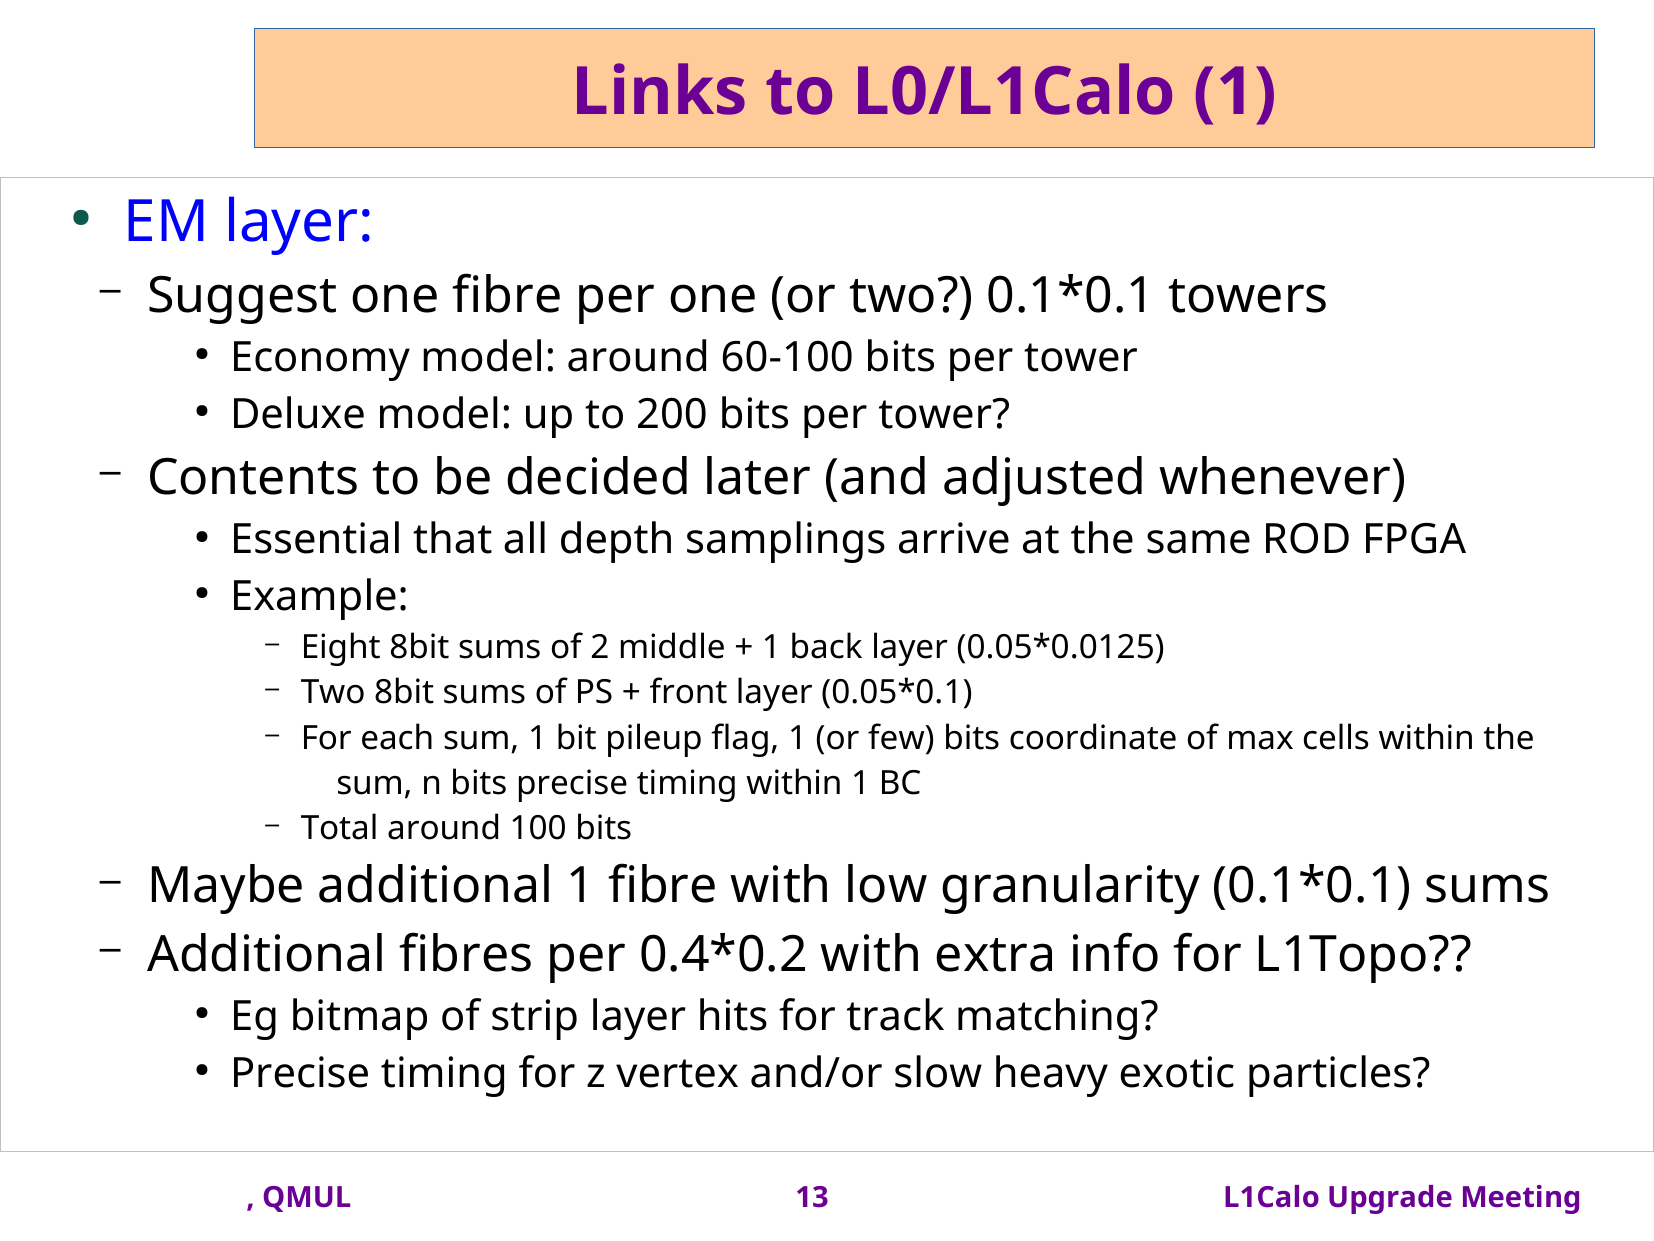

# Links to L0/L1Calo (1)
EM layer:
Suggest one fibre per one (or two?) 0.1*0.1 towers
Economy model: around 60-100 bits per tower
Deluxe model: up to 200 bits per tower?
Contents to be decided later (and adjusted whenever)
Essential that all depth samplings arrive at the same ROD FPGA
Example:
Eight 8bit sums of 2 middle + 1 back layer (0.05*0.0125)
Two 8bit sums of PS + front layer (0.05*0.1)
For each sum, 1 bit pileup flag, 1 (or few) bits coordinate of max cells within the sum, n bits precise timing within 1 BC
Total around 100 bits
Maybe additional 1 fibre with low granularity (0.1*0.1) sums
Additional fibres per 0.4*0.2 with extra info for L1Topo??
Eg bitmap of strip layer hits for track matching?
Precise timing for z vertex and/or slow heavy exotic particles?